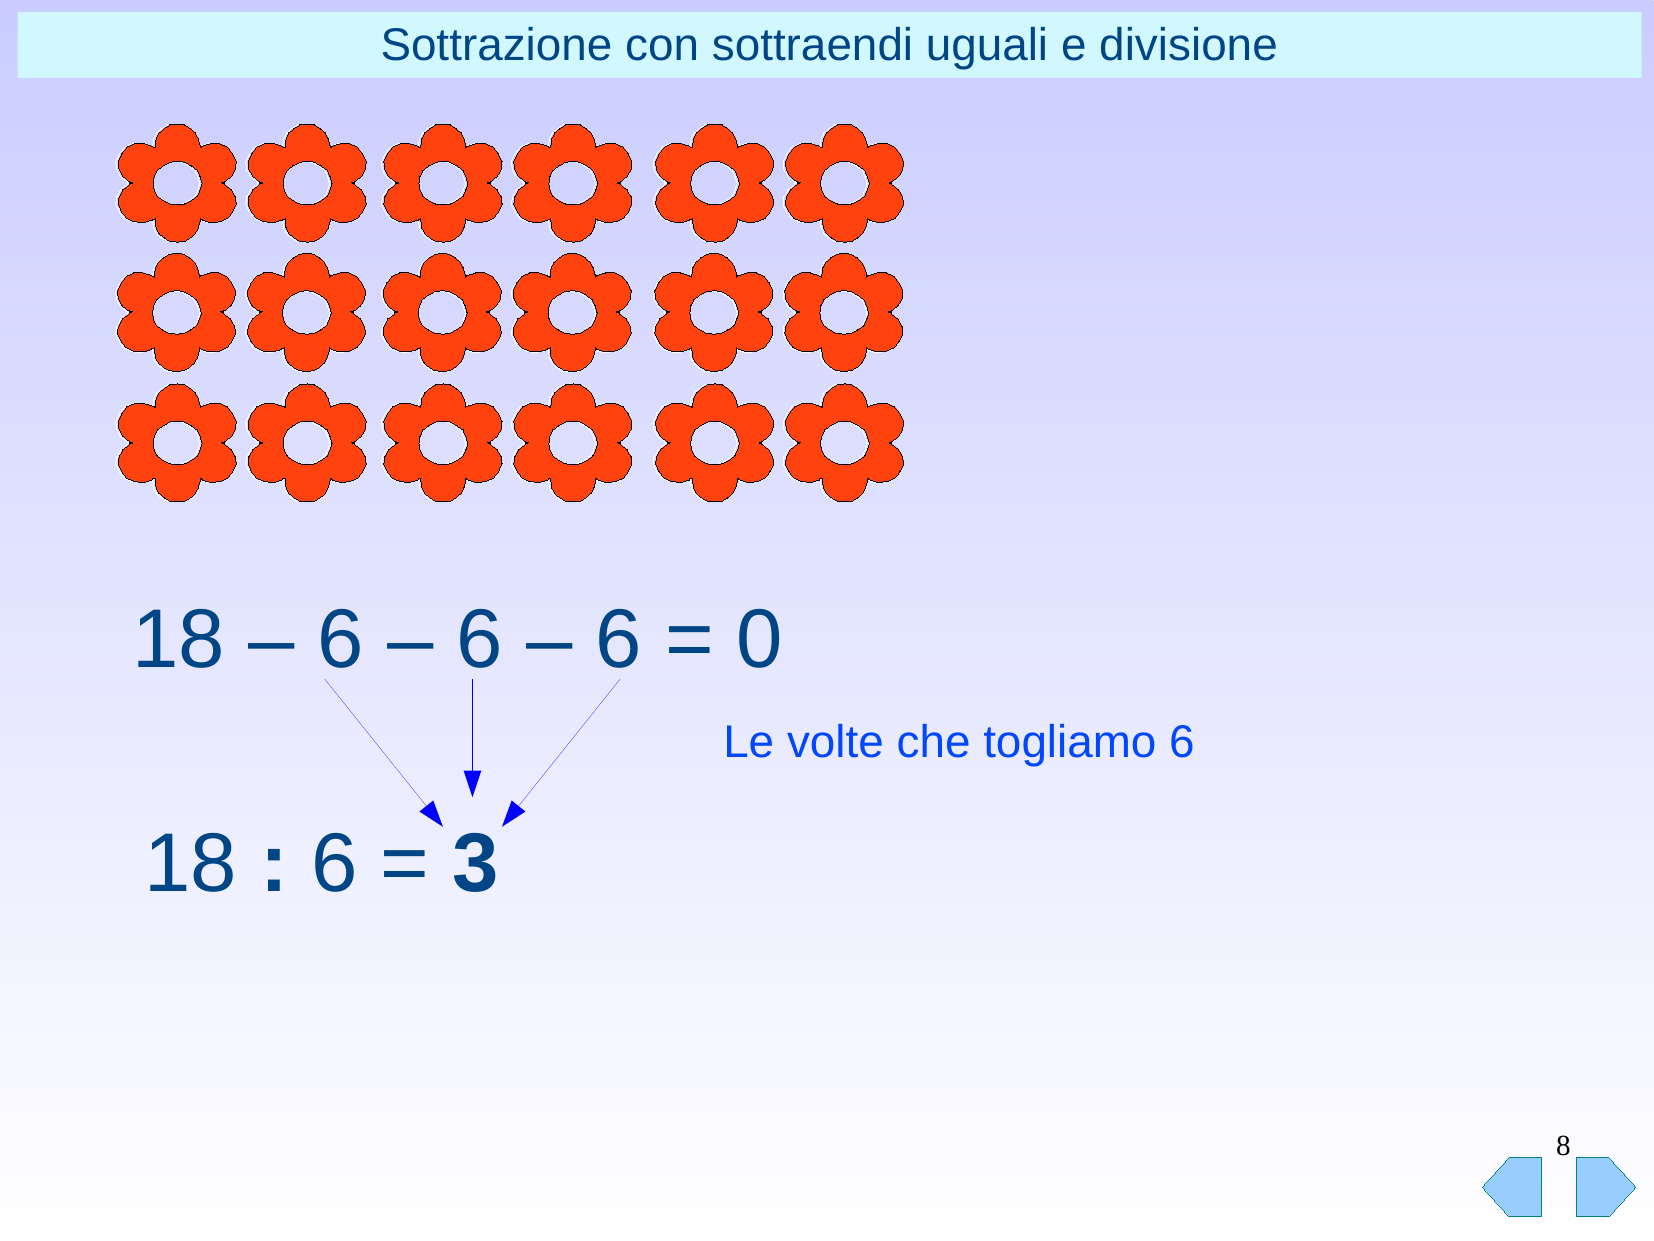

Sottrazione con sottraendi uguali e divisione
18 – 6 – 6 – 6 = 0
Le volte che togliamo 6
18 : 6 = 3
8